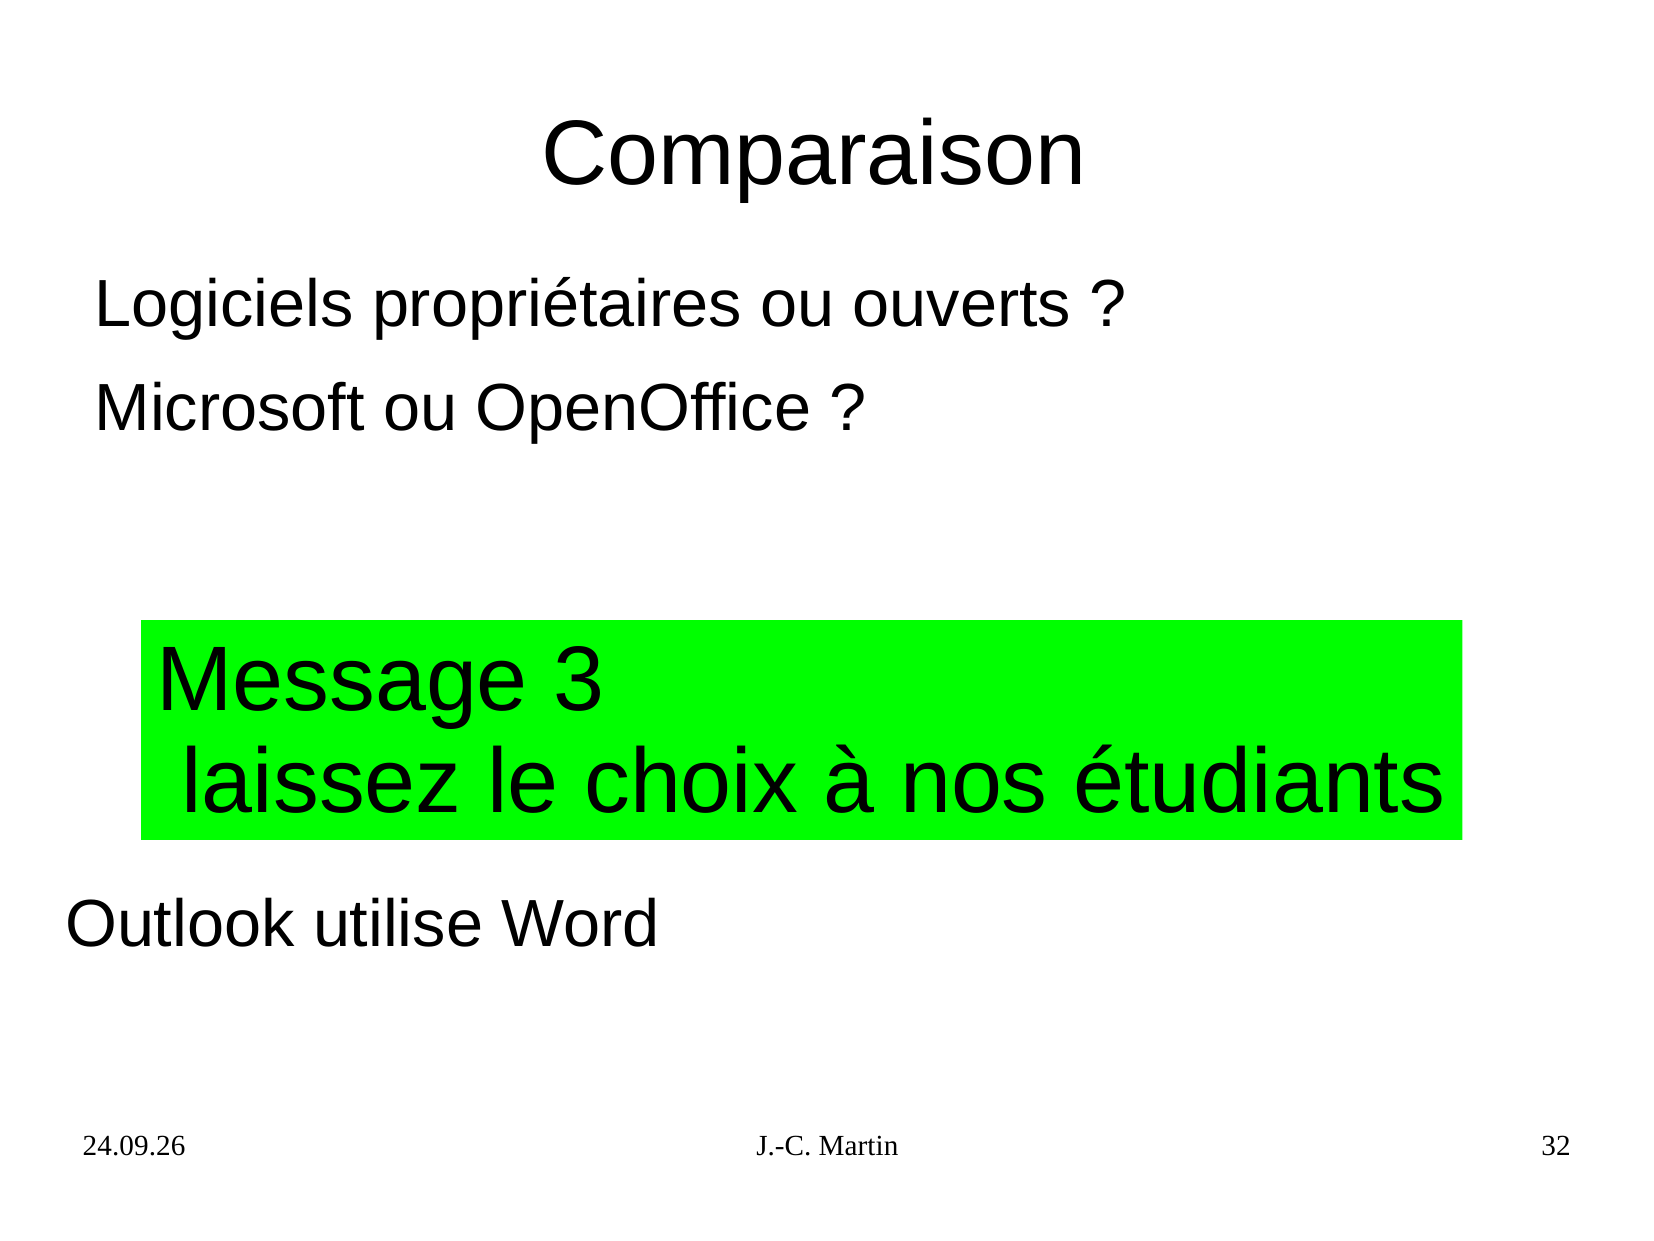

# Comparaison
Logiciels propriétaires ou ouverts ?
Microsoft ou OpenOffice ?
Message 3
 laissez le choix à nos étudiants
Outlook utilise Word
J.-C. Martin
32